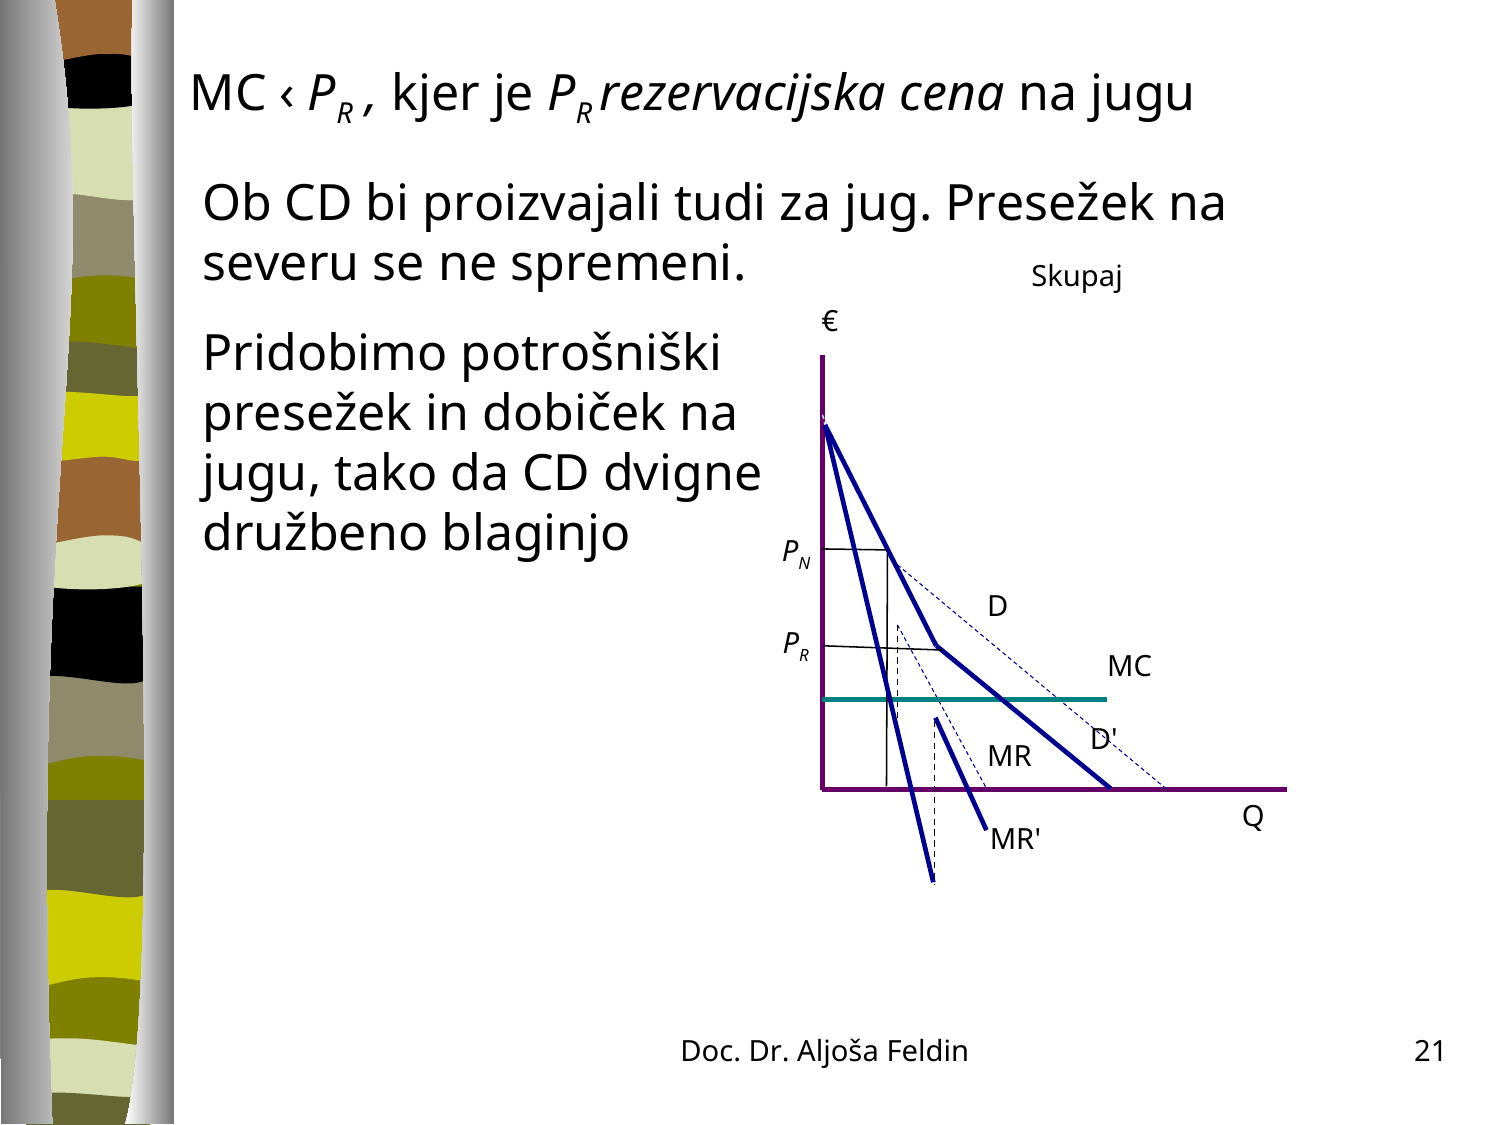

MC ‹ PR , kjer je PR rezervacijska cena na jugu
Ob CD bi proizvajali tudi za jug. Presežek na severu se ne spremeni.
Skupaj
€
D
MC
MR
Q
Pridobimo potrošniški presežek in dobiček na jugu, tako da CD dvigne družbeno blaginjo
PN
PR
D'
MR'
Doc. Dr. Aljoša Feldin